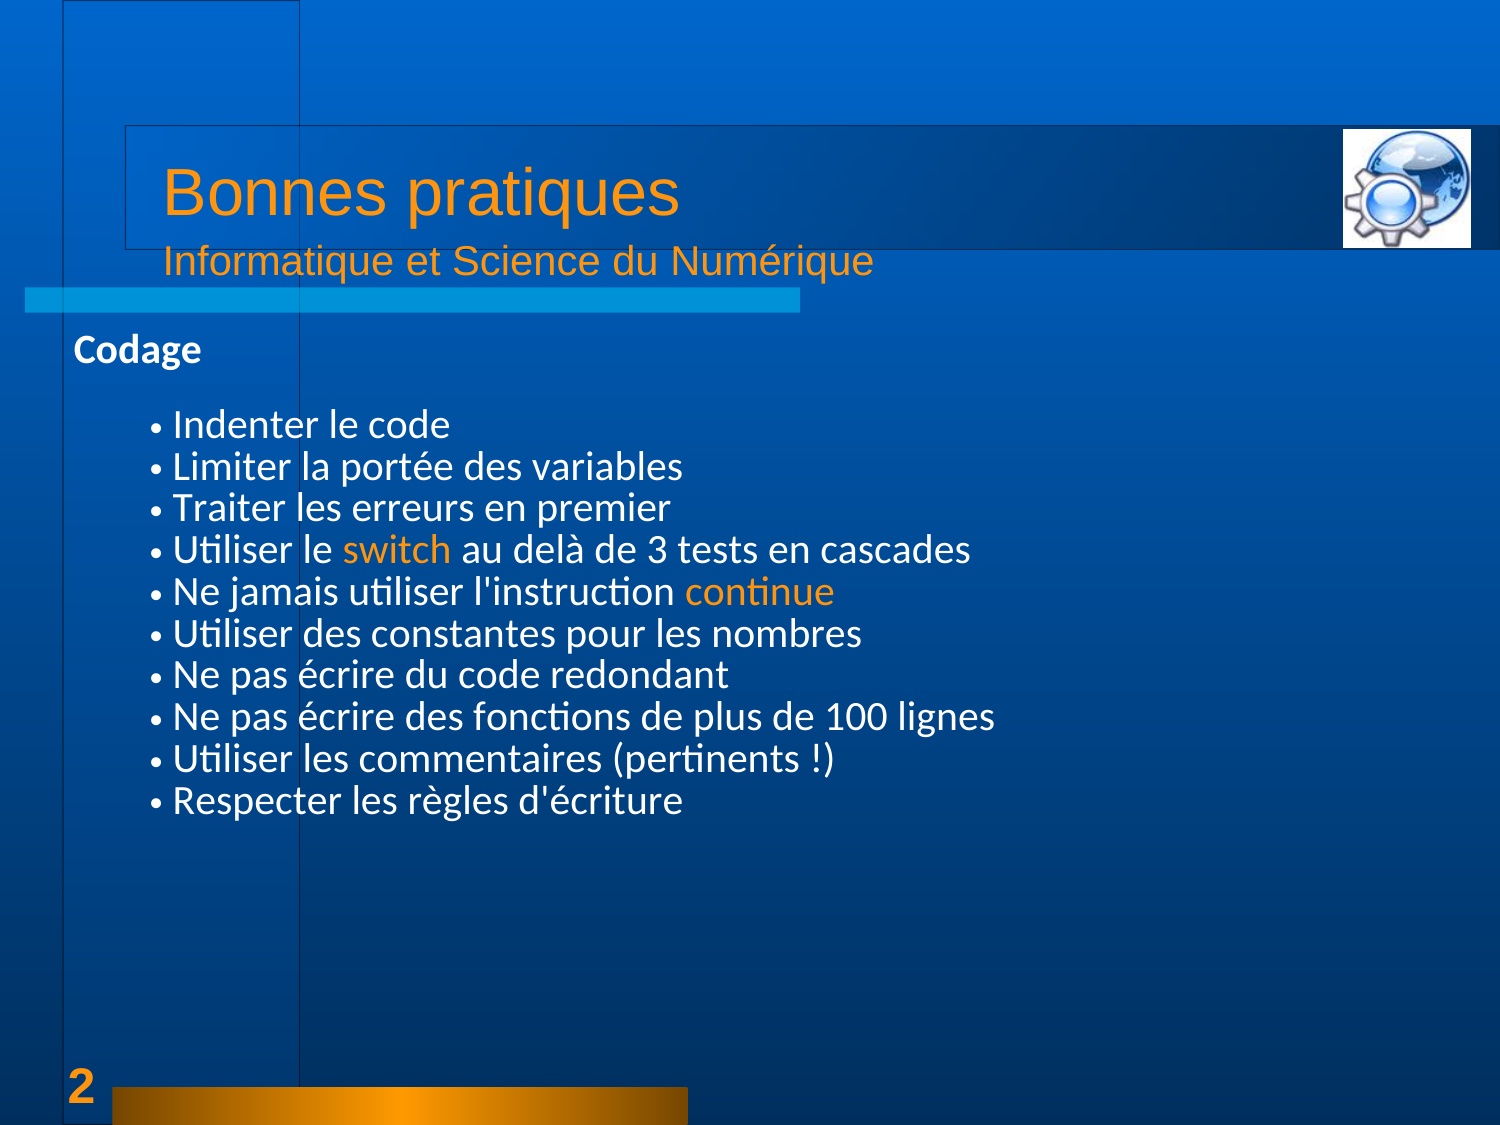

Codage
 Indenter le code
 Limiter la portée des variables
 Traiter les erreurs en premier
 Utiliser le switch au delà de 3 tests en cascades
 Ne jamais utiliser l'instruction continue
 Utiliser des constantes pour les nombres
 Ne pas écrire du code redondant
 Ne pas écrire des fonctions de plus de 100 lignes
 Utiliser les commentaires (pertinents !)
 Respecter les règles d'écriture